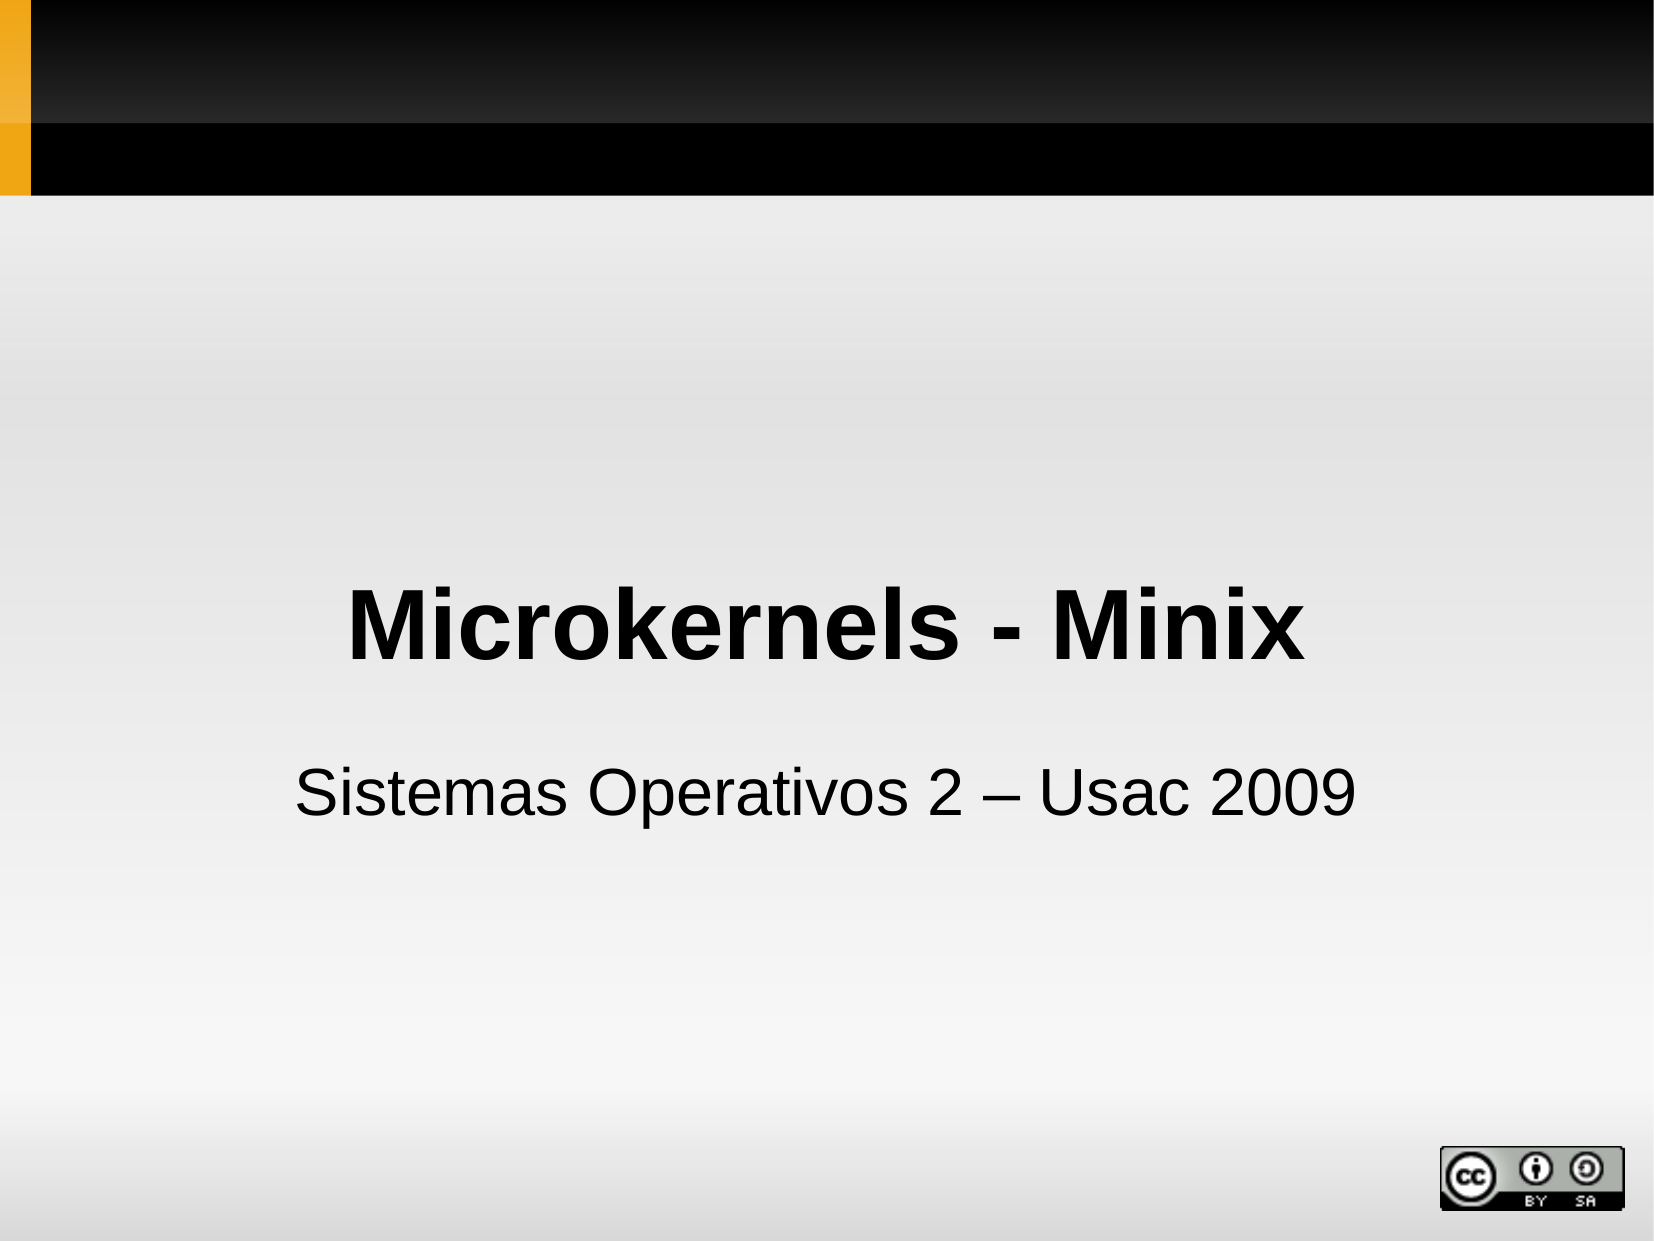

# Microkernels - Minix
Sistemas Operativos 2 – Usac 2009